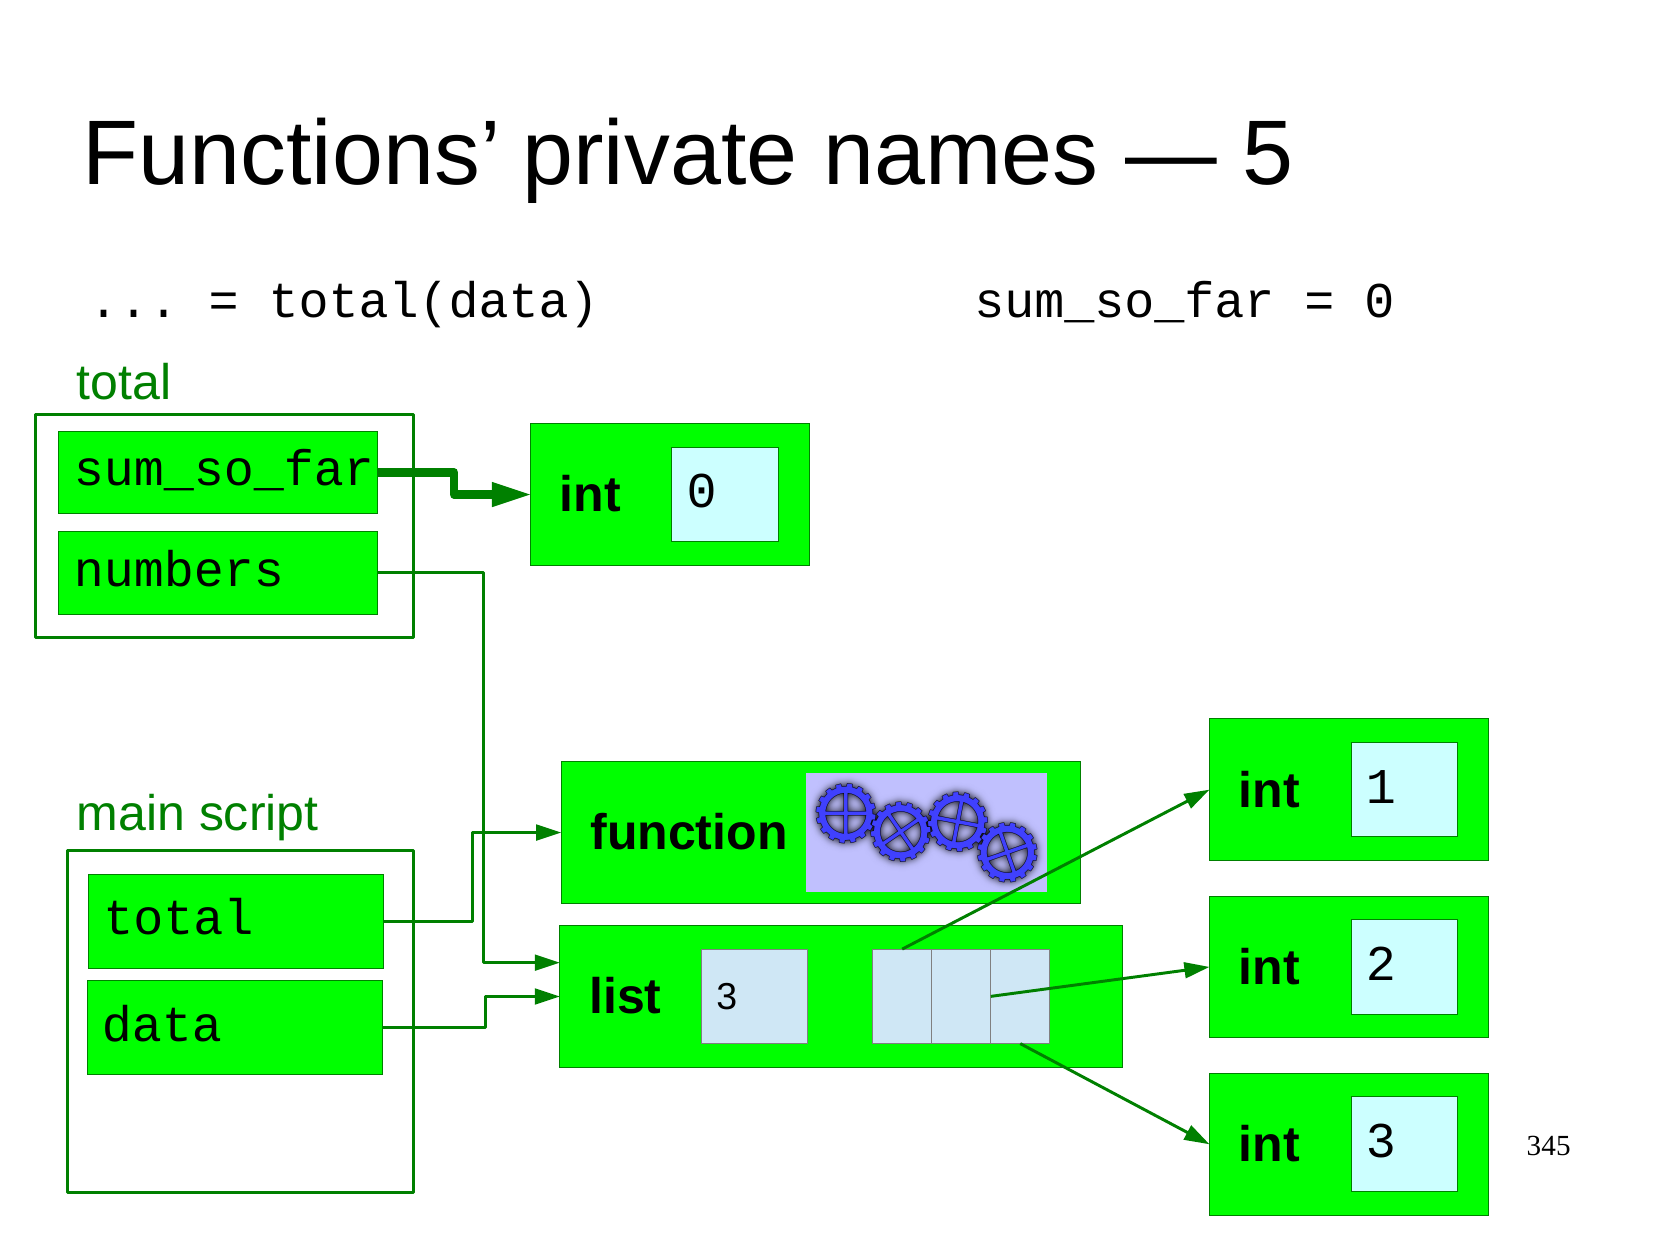

# Functions’ private names ― 5
... = total(data)
sum_so_far = 0
total
int
0
sum_so_far
numbers
int
1
function
main script
total
int
2
list
3
data
int
3
345